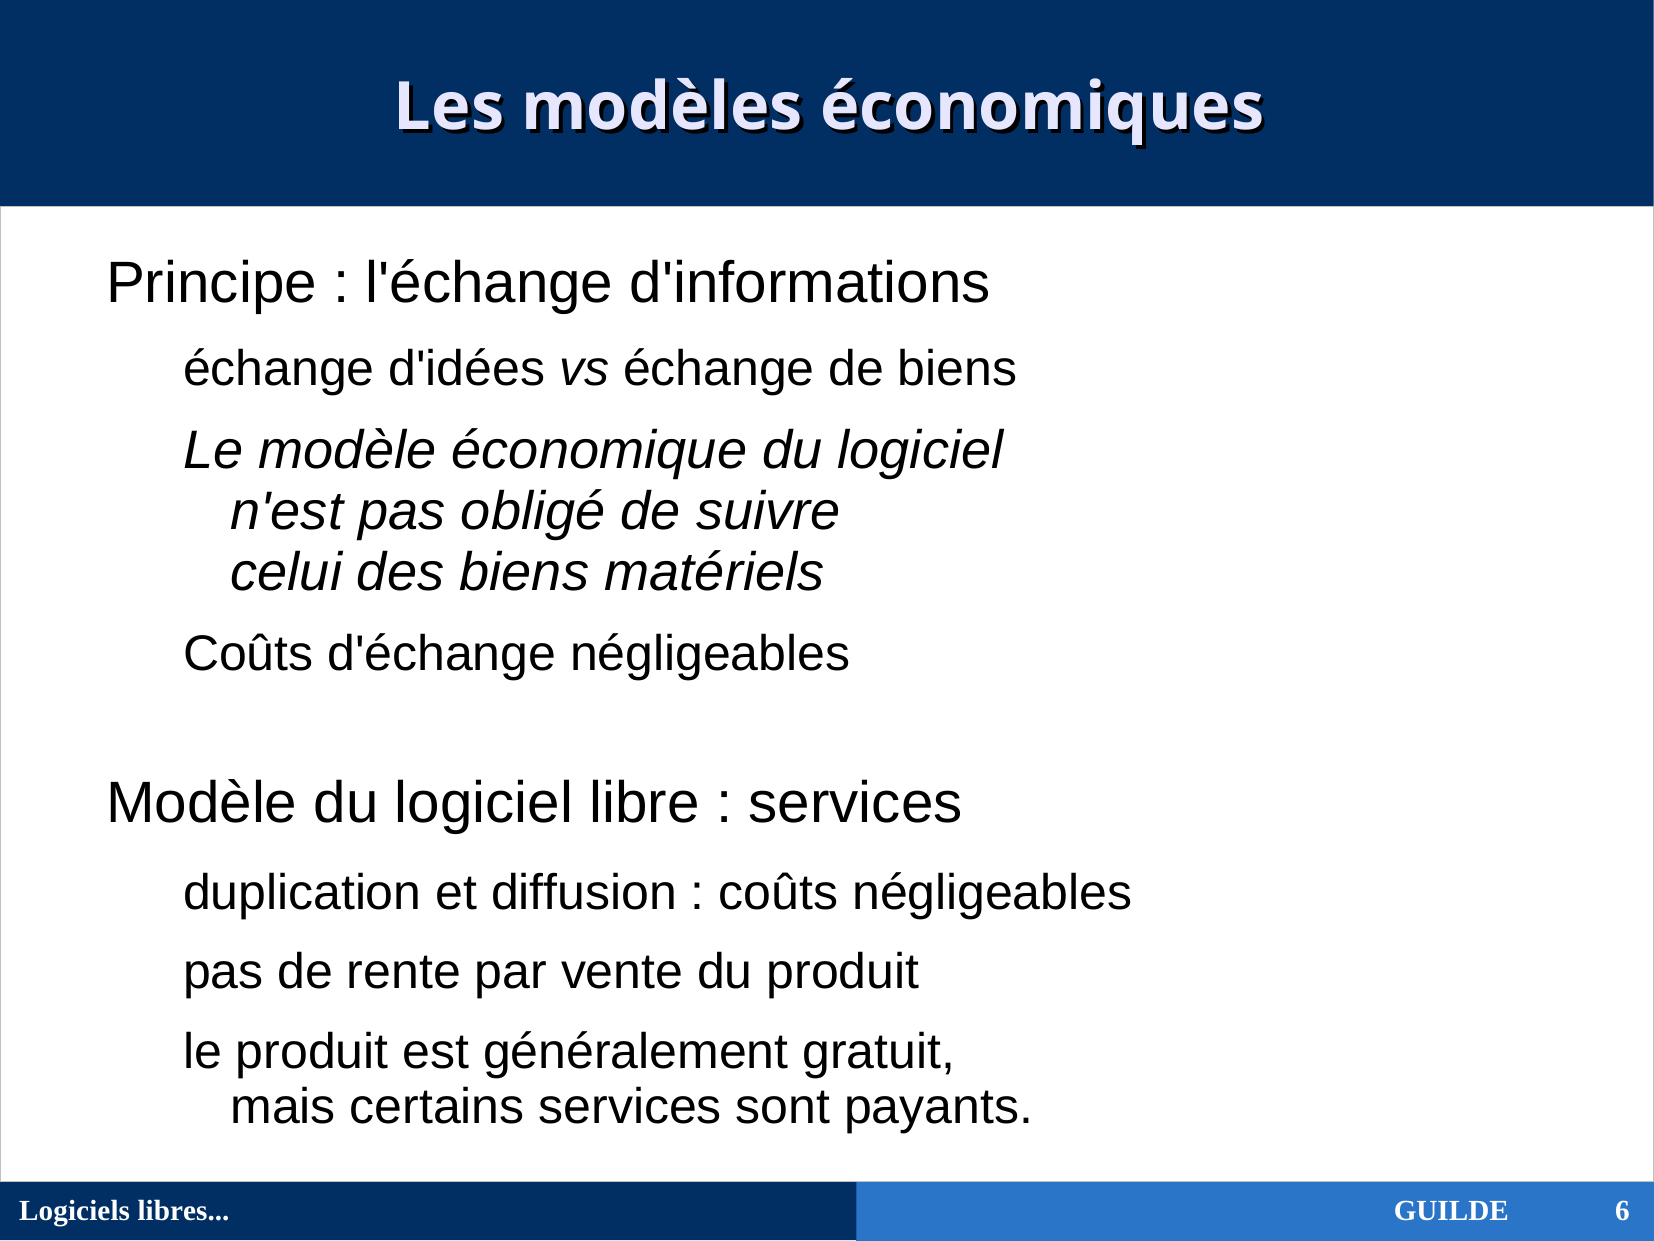

# Les modèles économiques
Principe : l'échange d'informations
échange d'idées vs échange de biens
Le modèle économique du logiciel
n'est pas obligé de suivre
celui des biens matériels
Coûts d'échange négligeables
Modèle du logiciel libre : services
duplication et diffusion : coûts négligeables
pas de rente par vente du produit
le produit est généralement gratuit,
mais certains services sont payants.
6